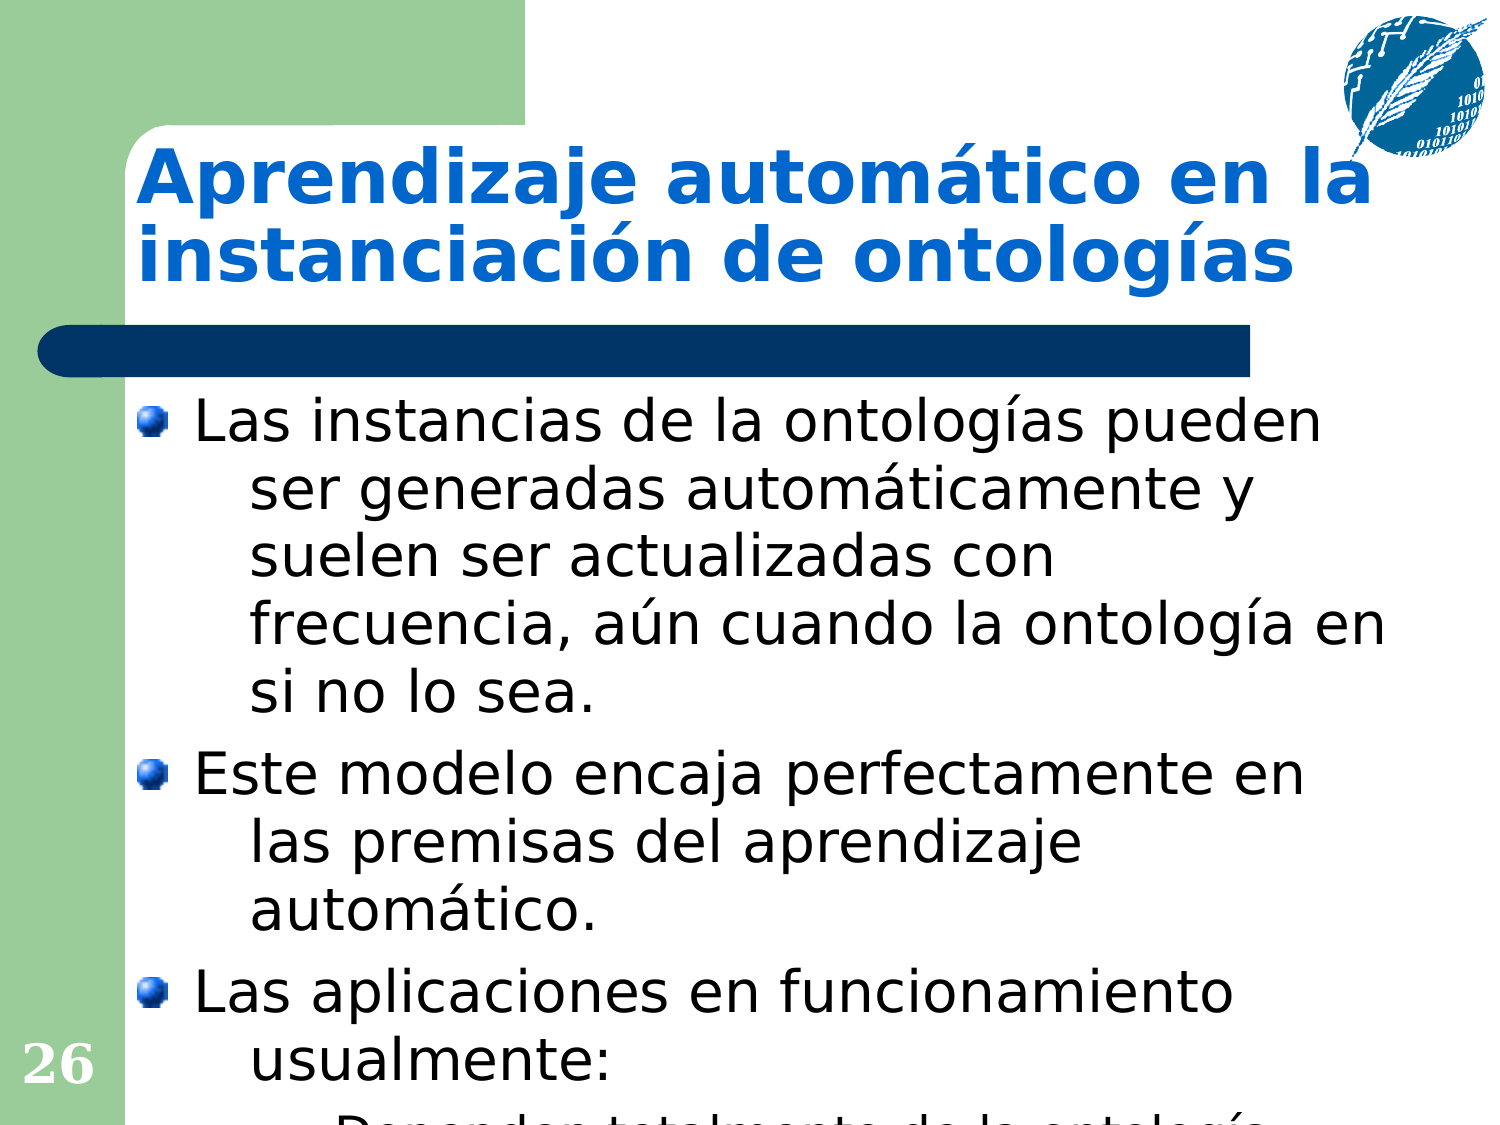

# Aprendizaje automático en la instanciación de ontologías
Las instancias de la ontologías pueden ser generadas automáticamente y suelen ser actualizadas con frecuencia, aún cuando la ontología en si no lo sea.
Este modelo encaja perfectamente en las premisas del aprendizaje automático.
Las aplicaciones en funcionamiento usualmente:
Dependen totalmente de la ontología.
Apenas populan los marcados predefinidos.
26